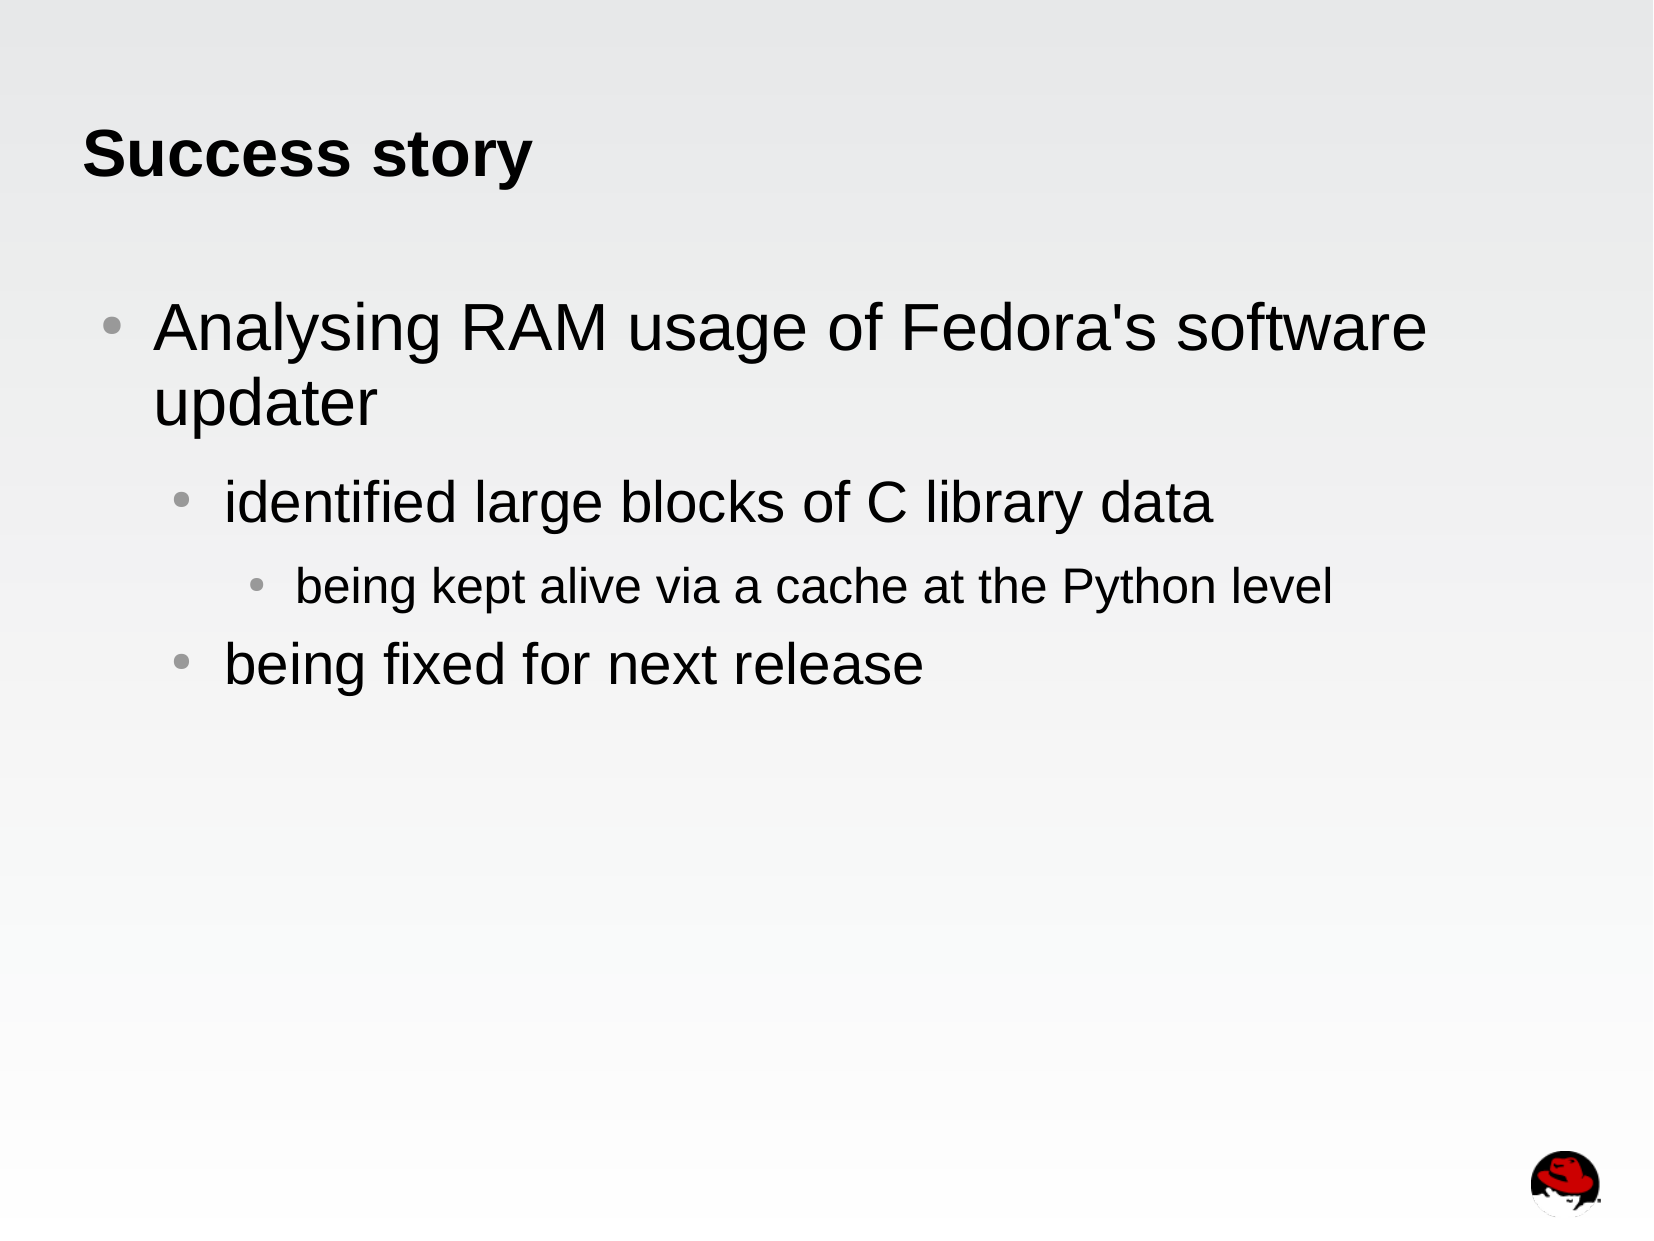

# Success story
Analysing RAM usage of Fedora's software updater
identified large blocks of C library data
being kept alive via a cache at the Python level
being fixed for next release